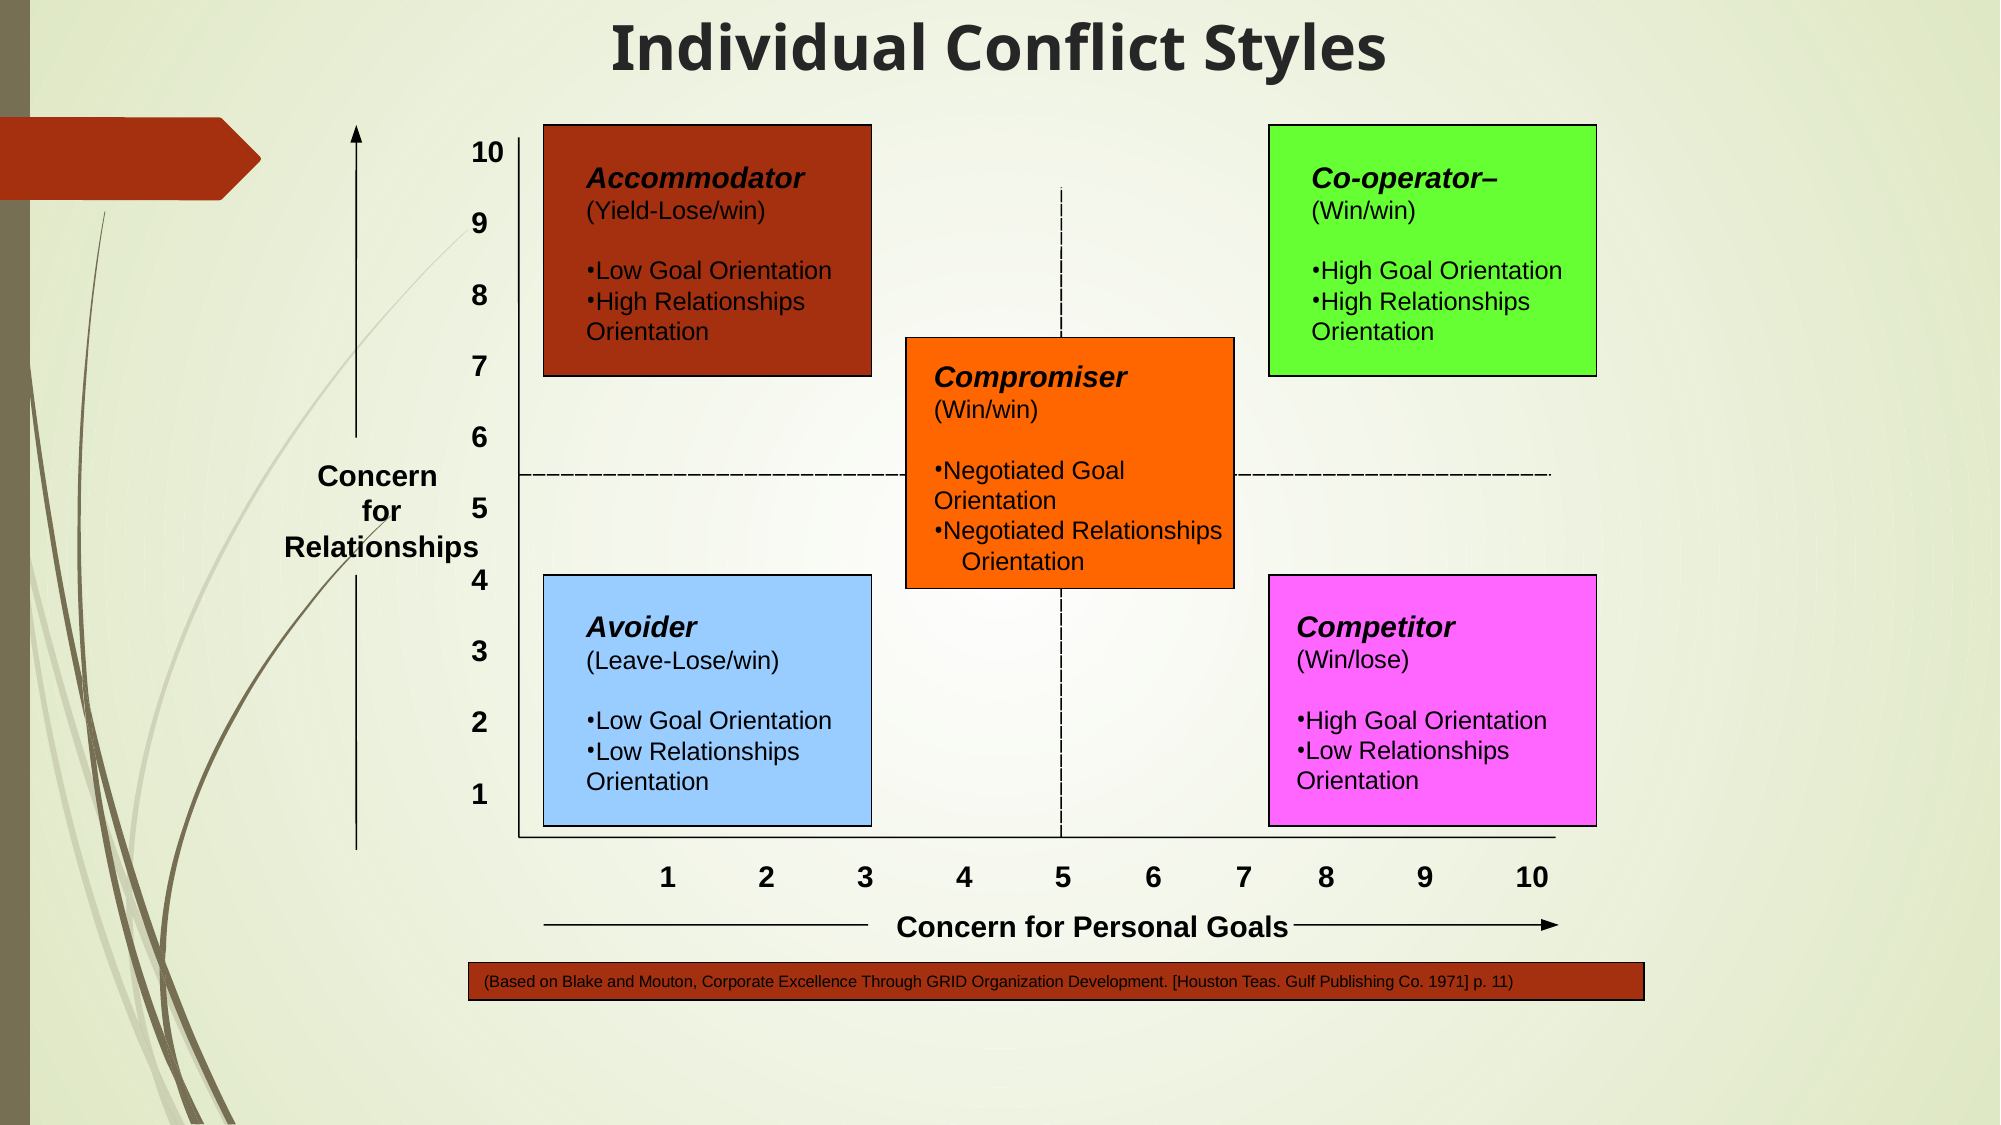

# Individual Conflict Styles
10
9
8
7
6
5
4
3
2
1
Accommodator
(Yield-Lose/win)
Low Goal Orientation
High Relationships Orientation
Co-operator–
(Win/win)
High Goal Orientation
High Relationships Orientation
Compromiser
(Win/win)
Negotiated Goal Orientation
Negotiated Relationships Orientation
Concern
 for
 Relationships
Avoider
(Leave-Lose/win)
Low Goal Orientation
Low Relationships Orientation
Competitor
(Win/lose)
High Goal Orientation
Low Relationships Orientation
1 2 3 4 5 6 7 8 9 10
Concern for Personal Goals
(Based on Blake and Mouton, Corporate Excellence Through GRID Organization Development. [Houston Teas. Gulf Publishing Co. 1971] p. 11)